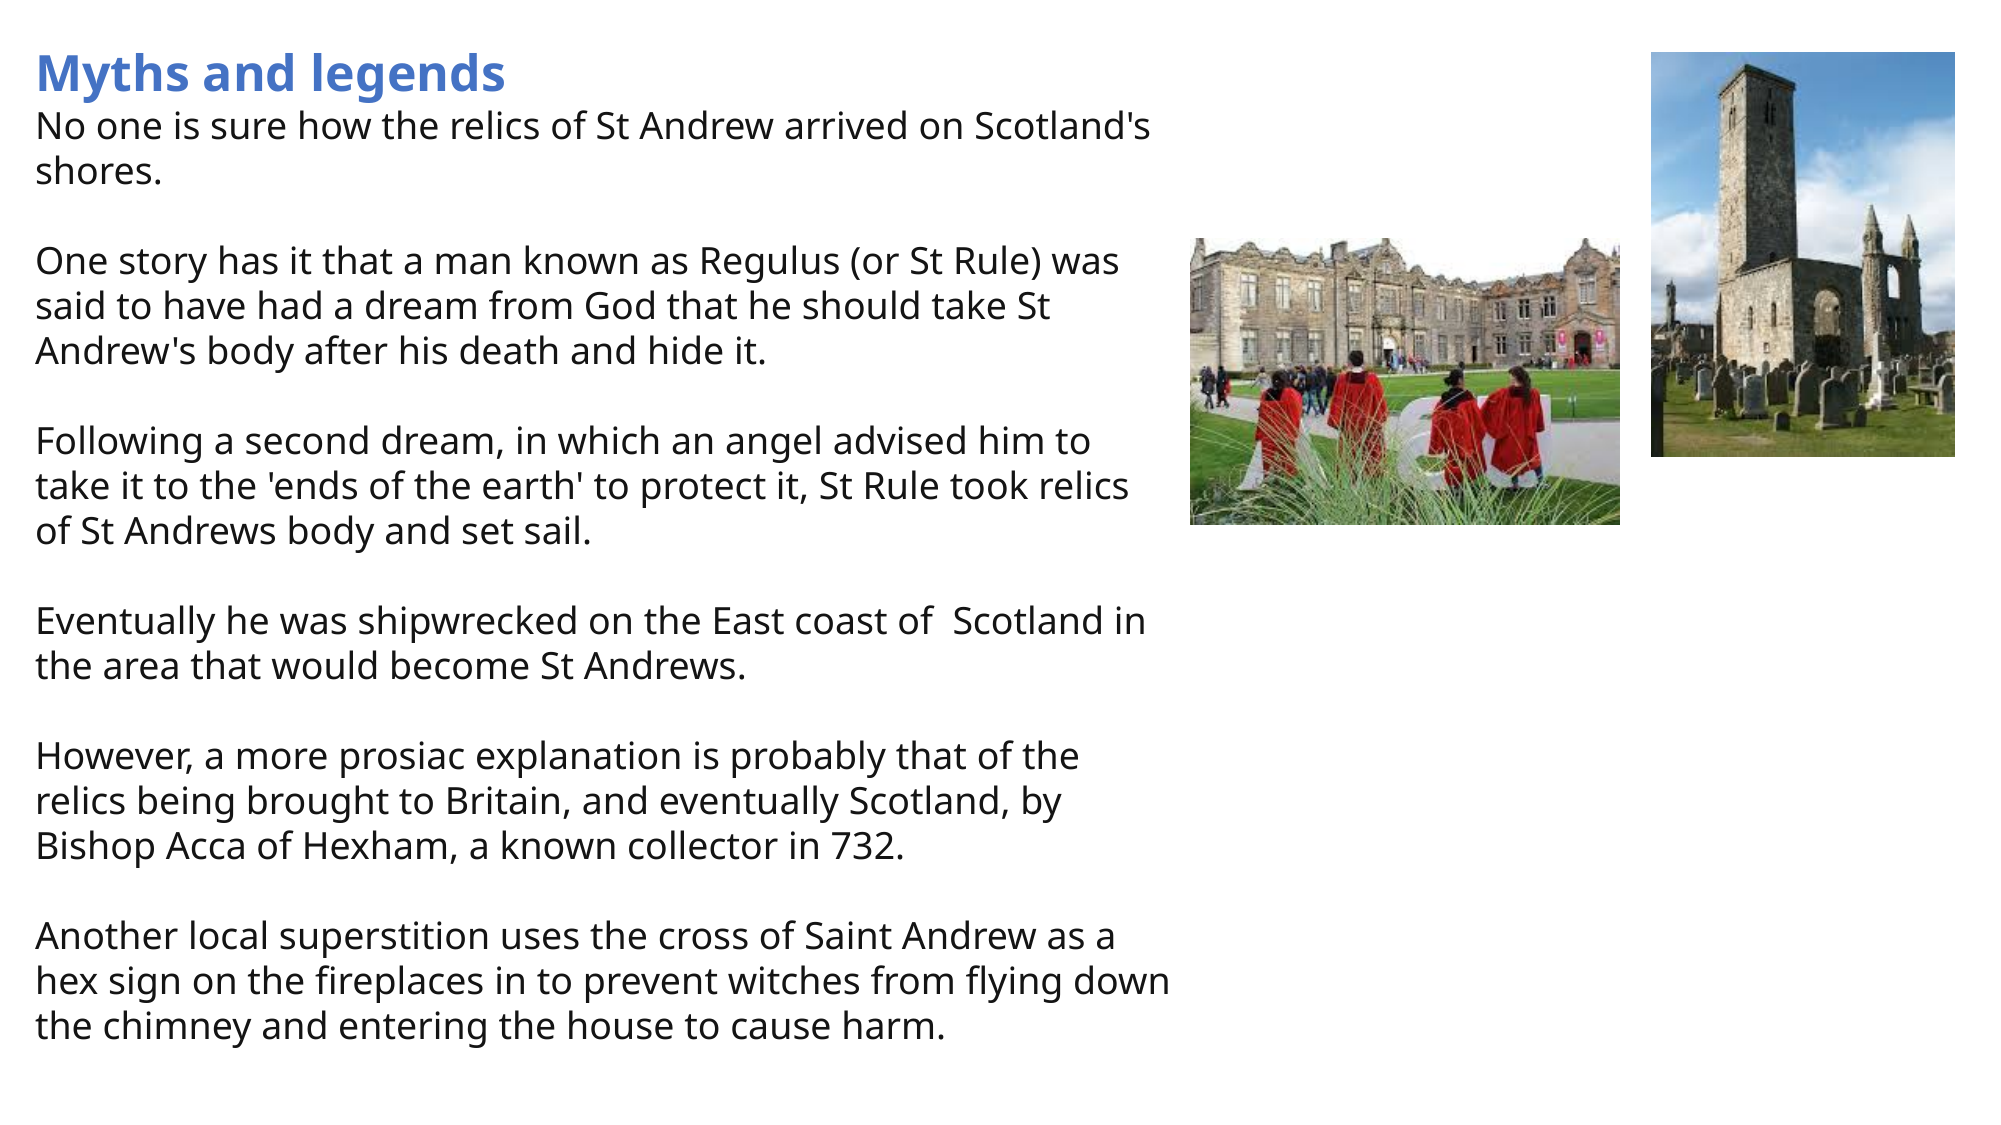

Myths and legends
No one is sure how the relics of St Andrew arrived on Scotland's shores.
One story has it that a man known as Regulus (or St Rule) was said to have had a dream from God that he should take St Andrew's body after his death and hide it.
Following a second dream, in which an angel advised him to take it to the 'ends of the earth' to protect it, St Rule took relics of St Andrews body and set sail.
Eventually he was shipwrecked on the East coast of Scotland in the area that would become St Andrews.
However, a more prosiac explanation is probably that of the relics being brought to Britain, and eventually Scotland, by Bishop Acca of Hexham, a known collector in 732.
Another local superstition uses the cross of Saint Andrew as a hex sign on the fireplaces in to prevent witches from flying down the chimney and entering the house to cause harm.